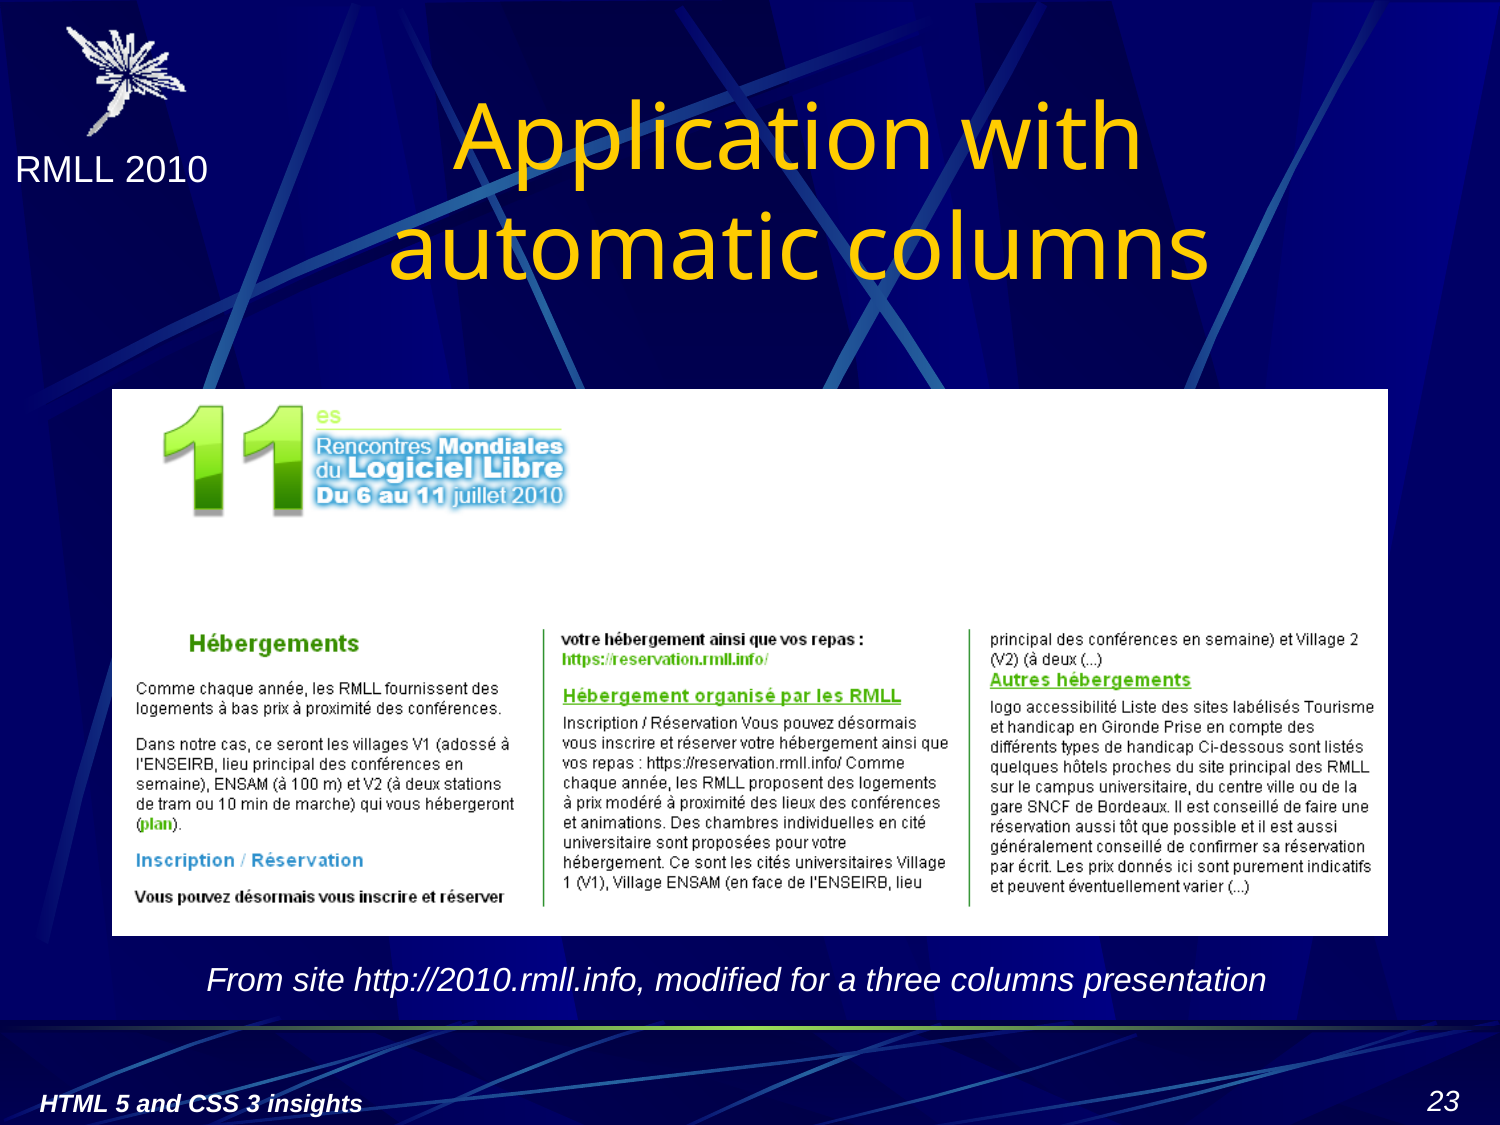

# Application with automatic columns
From site http://2010.rmll.info, modified for a three columns presentation